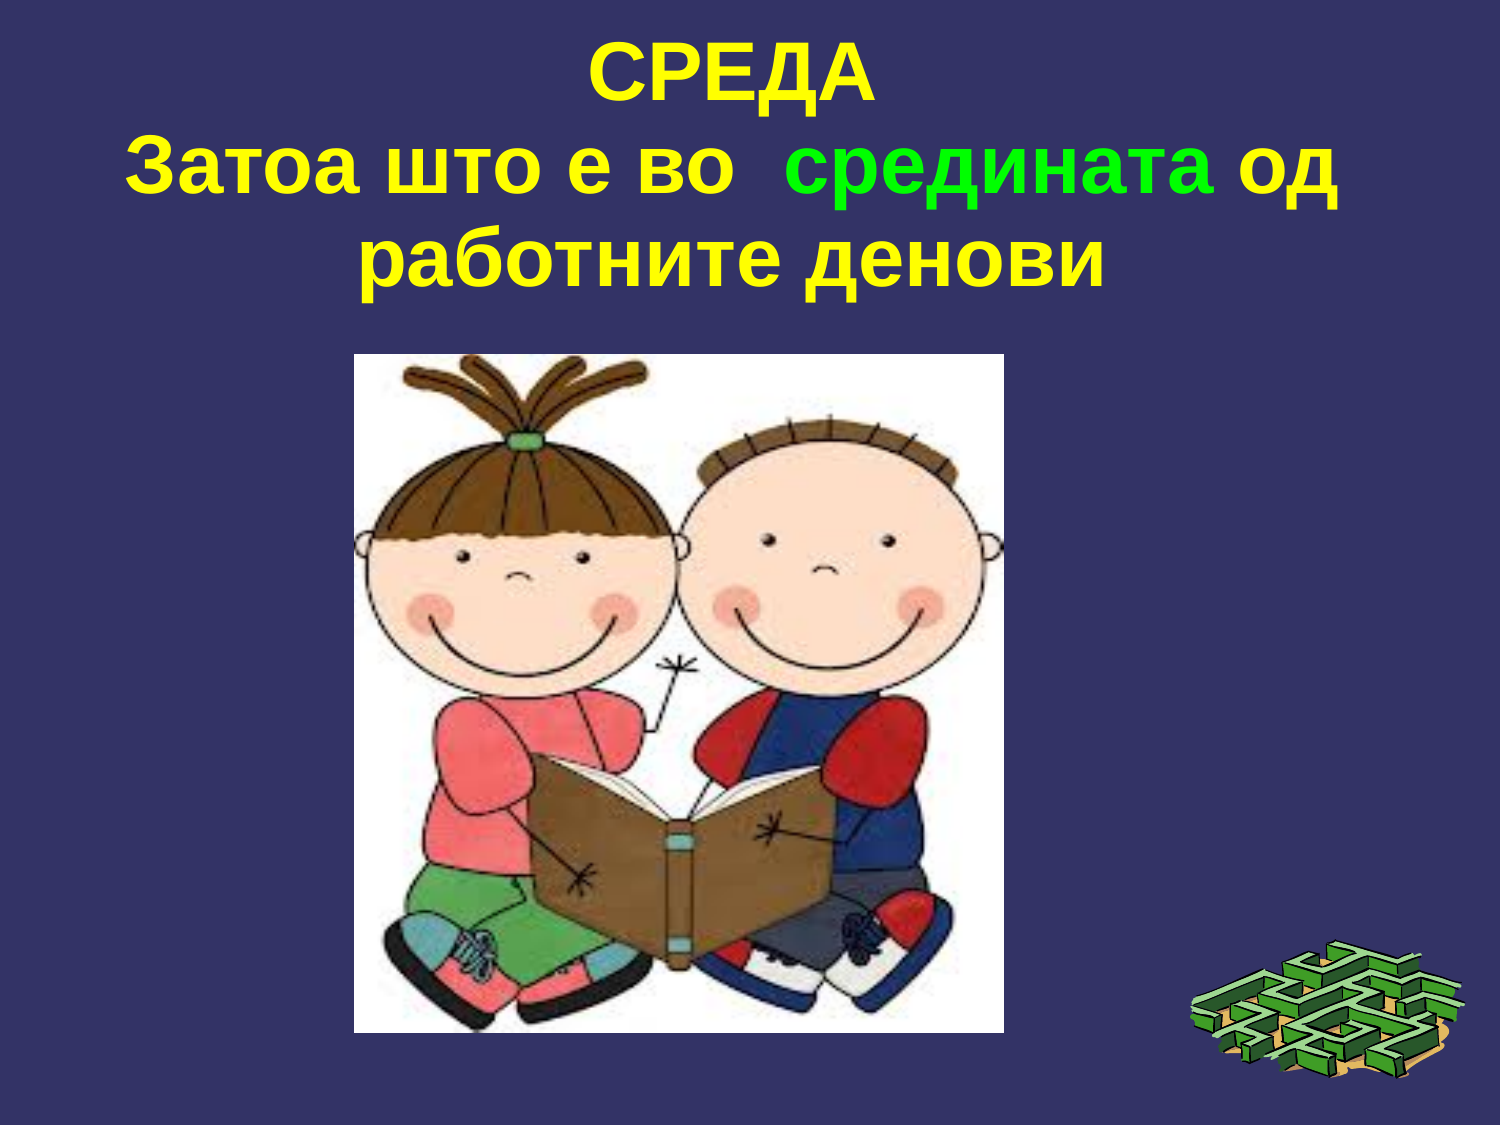

СРЕДА
Затоа што е во средината од работните денови